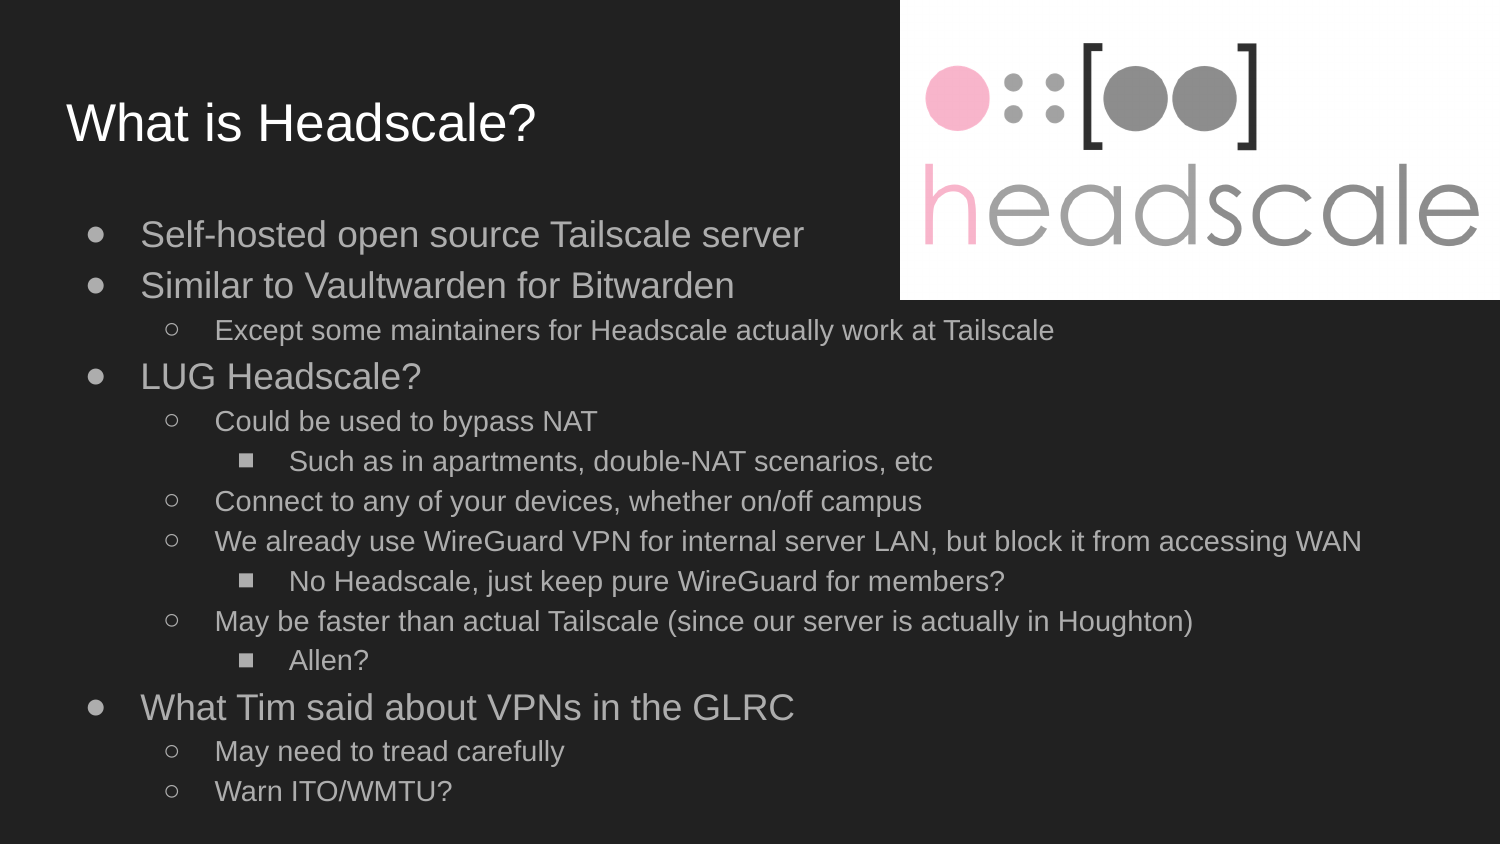

# What is Headscale?
Self-hosted open source Tailscale server
Similar to Vaultwarden for Bitwarden
Except some maintainers for Headscale actually work at Tailscale
LUG Headscale?
Could be used to bypass NAT
Such as in apartments, double-NAT scenarios, etc
Connect to any of your devices, whether on/off campus
We already use WireGuard VPN for internal server LAN, but block it from accessing WAN
No Headscale, just keep pure WireGuard for members?
May be faster than actual Tailscale (since our server is actually in Houghton)
Allen?
What Tim said about VPNs in the GLRC
May need to tread carefully
Warn ITO/WMTU?